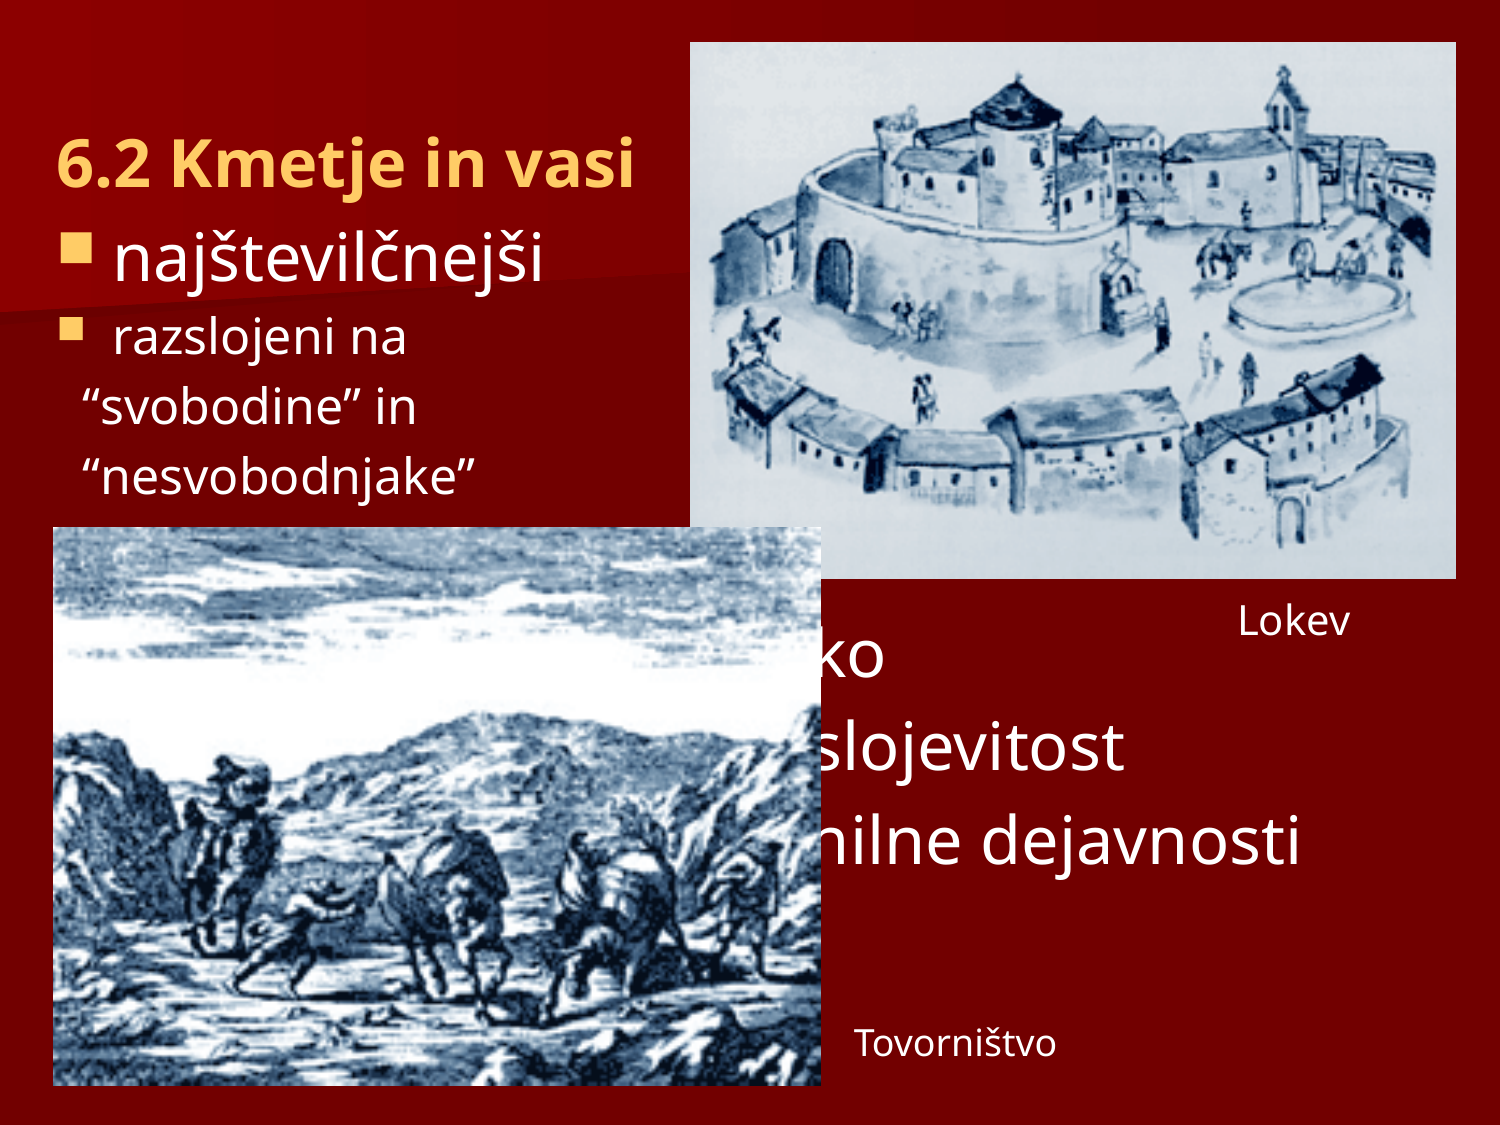

# 6.2 Kmetje in vasi
najštevilčnejši
razslojeni na
 “svobodine” in
 “nesvobodnjake”
pripisan status
plačujejo dajatve in tlako
hubni sistem zmanjša slojevitost
slabe razmere  dopolnilne dejavnosti
Lokev
Tovorništvo